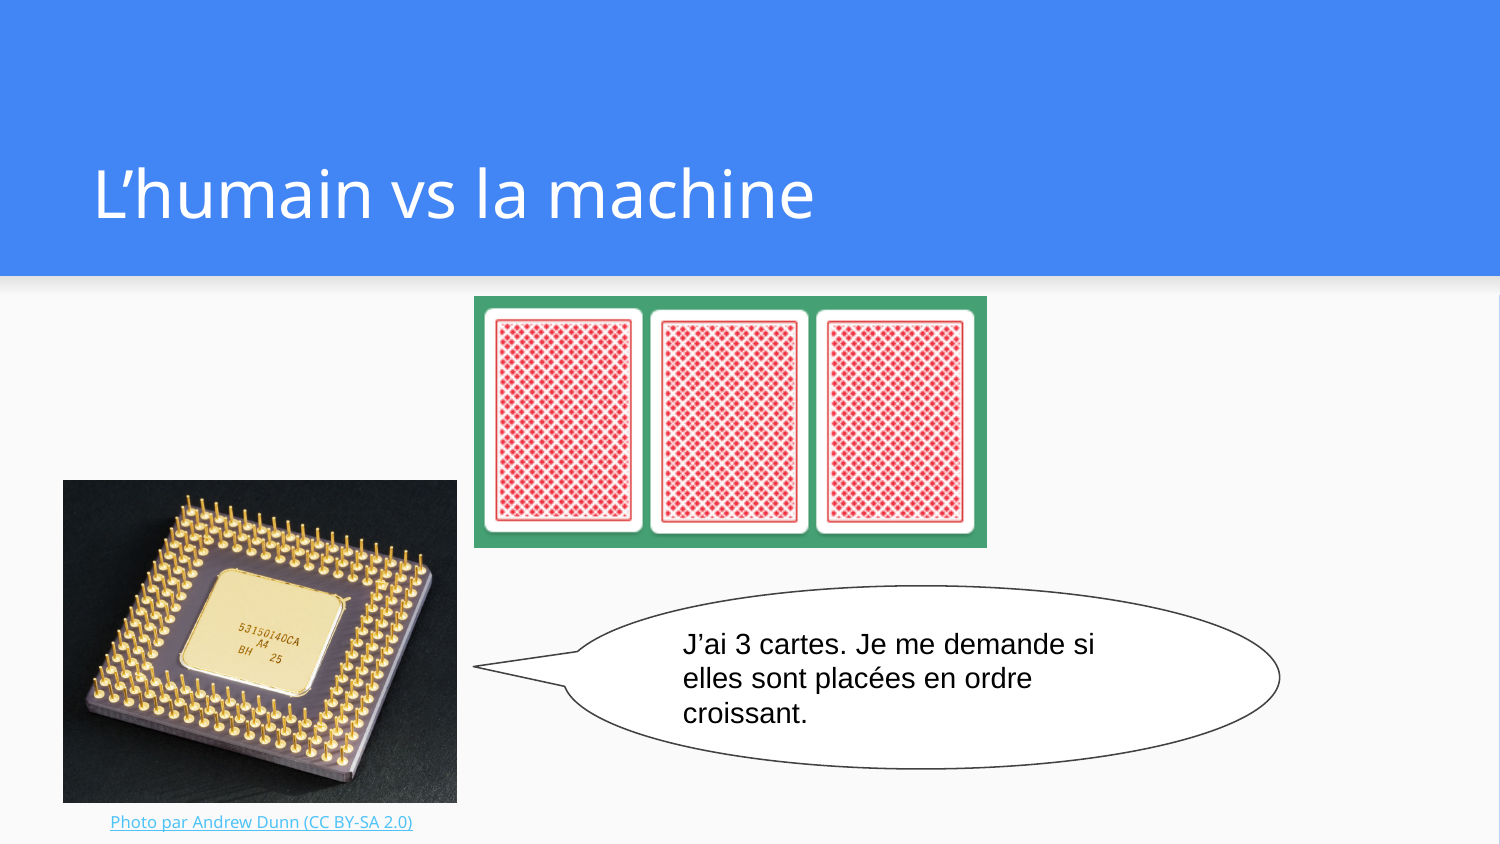

# L’humain vs la machine
J’ai 3 cartes. Je me demande si elles sont placées en ordre croissant.
Photo par Andrew Dunn (CC BY-SA 2.0)